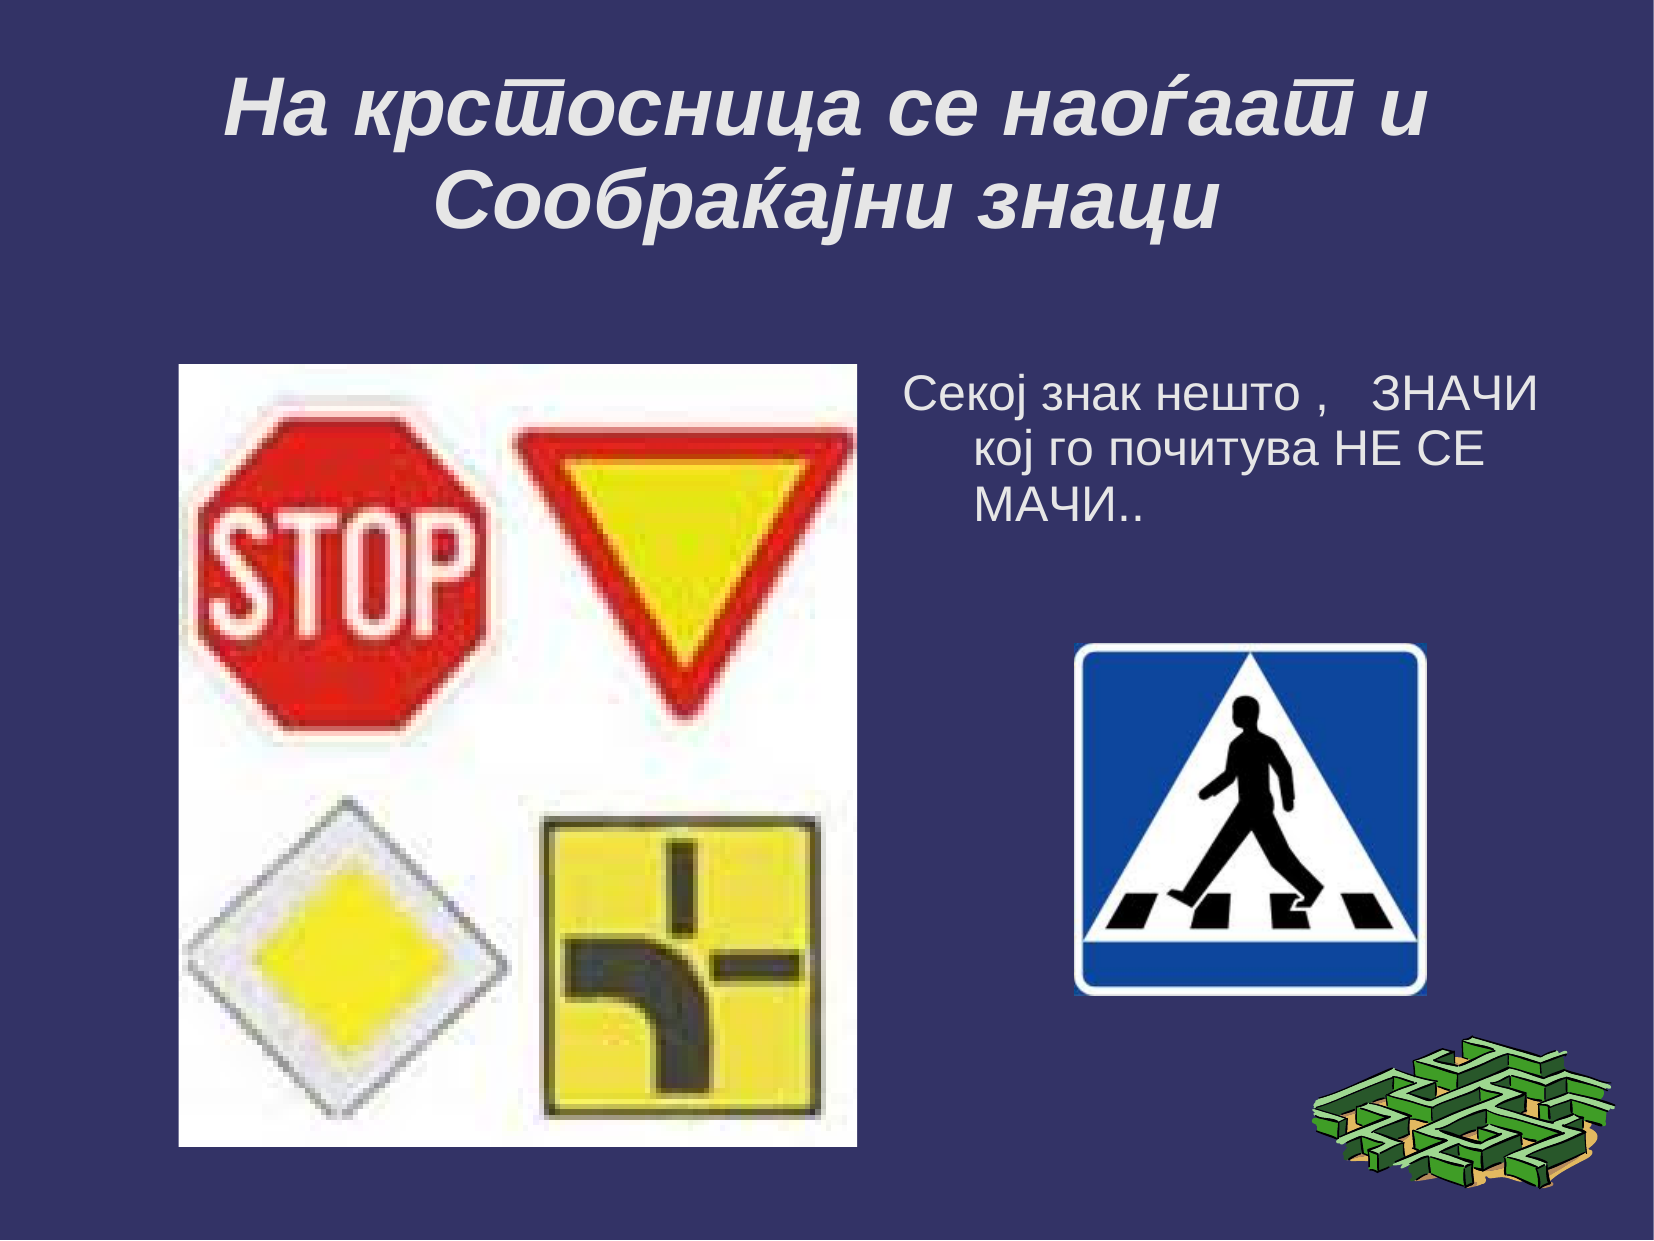

# На крстосница се наоѓаат и Сообраќајни знаци
Секој знак нешто , ЗНАЧИ кој го почитува НЕ СЕ МАЧИ..